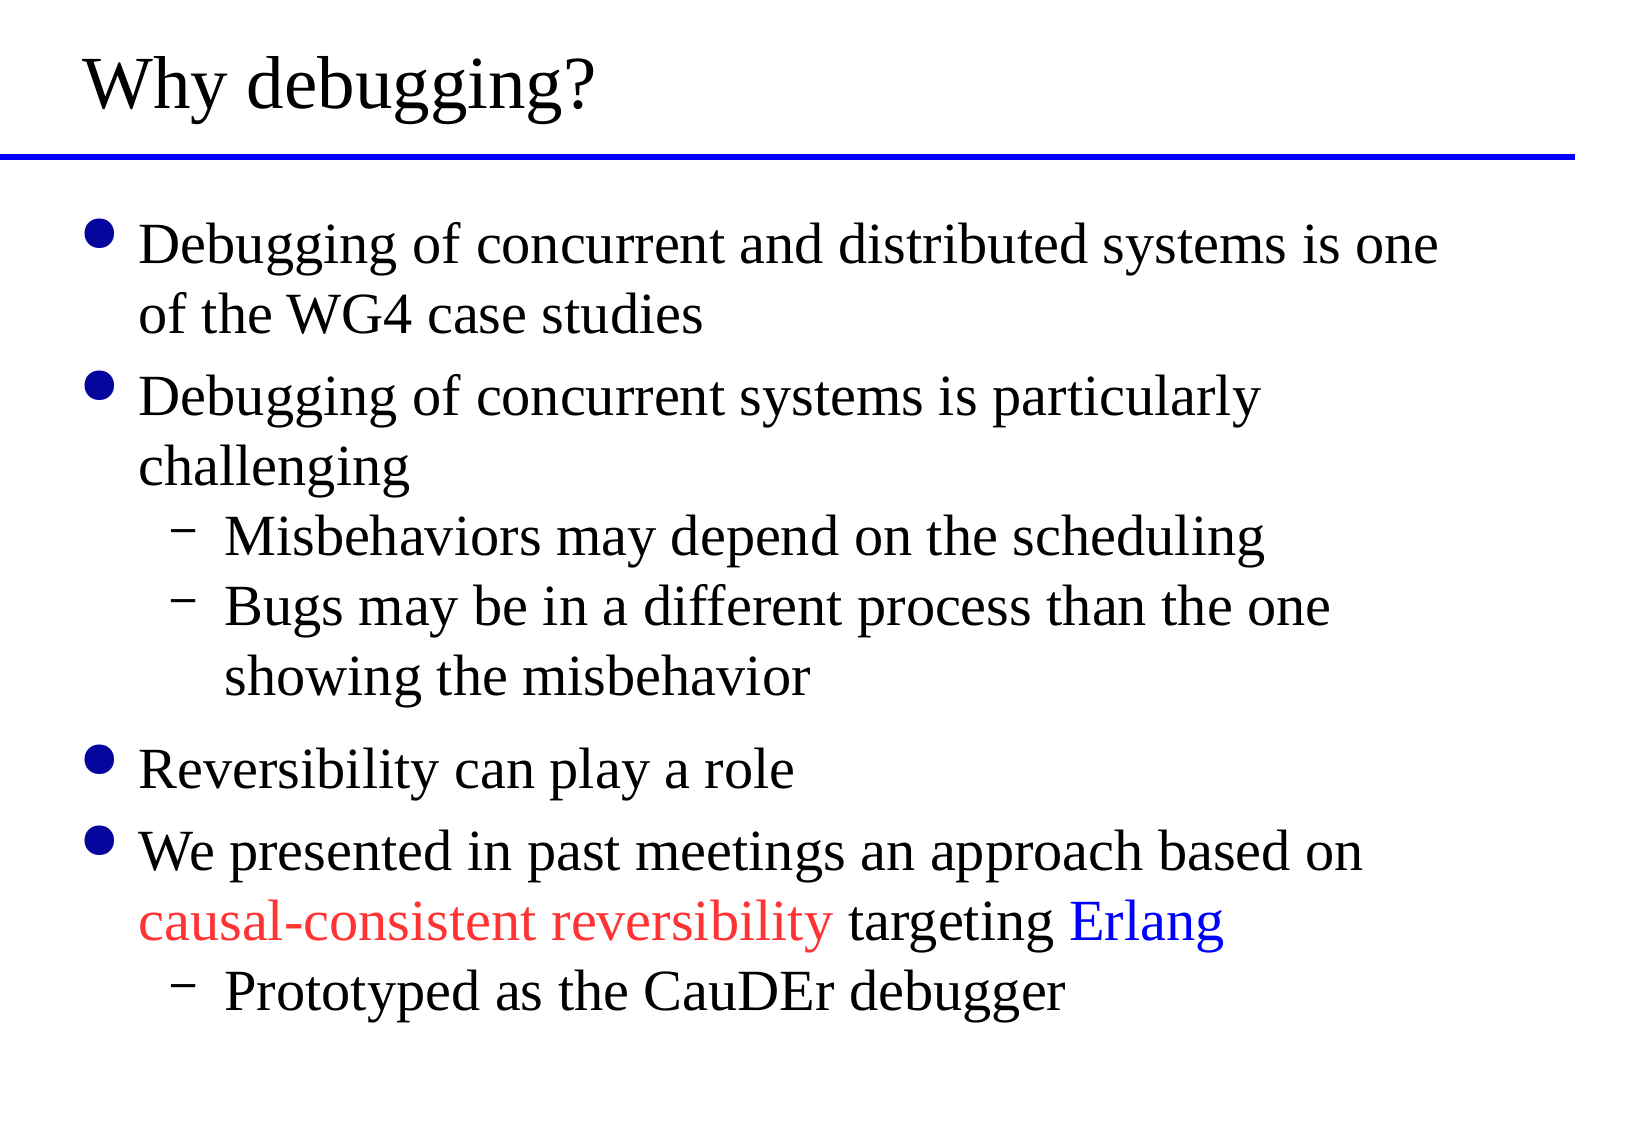

# Why debugging?
Debugging of concurrent and distributed systems is one of the WG4 case studies
Debugging of concurrent systems is particularly challenging
Misbehaviors may depend on the scheduling
Bugs may be in a different process than the one showing the misbehavior
Reversibility can play a role
We presented in past meetings an approach based on causal-consistent reversibility targeting Erlang
Prototyped as the CauDEr debugger